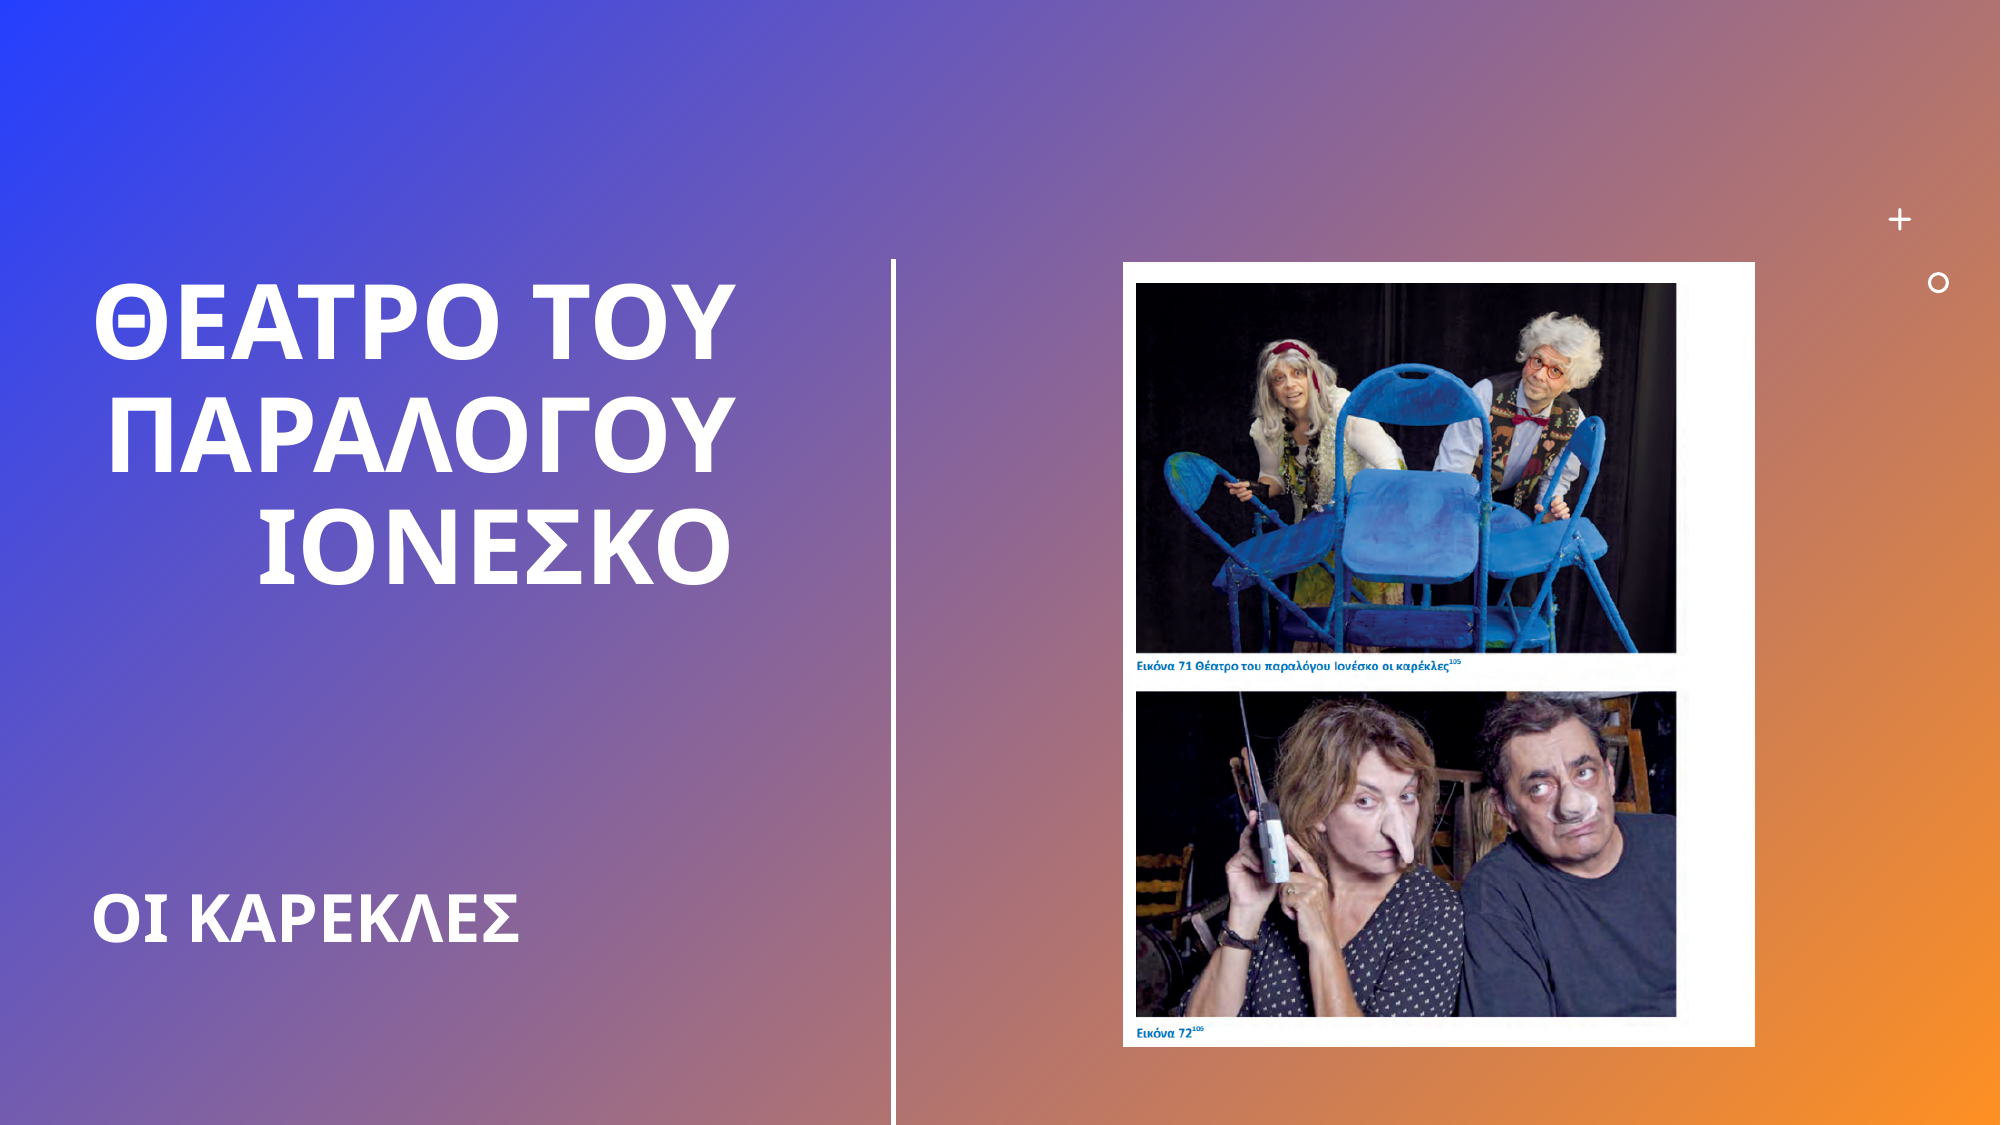

# ΘΕΑΤΡΟ ΤΟΥ ΠΑΡΑΛΟΓΟΥ ΙΟΝΕΣΚΟ
ΟΙ ΚΑΡΕΚΛΕΣ